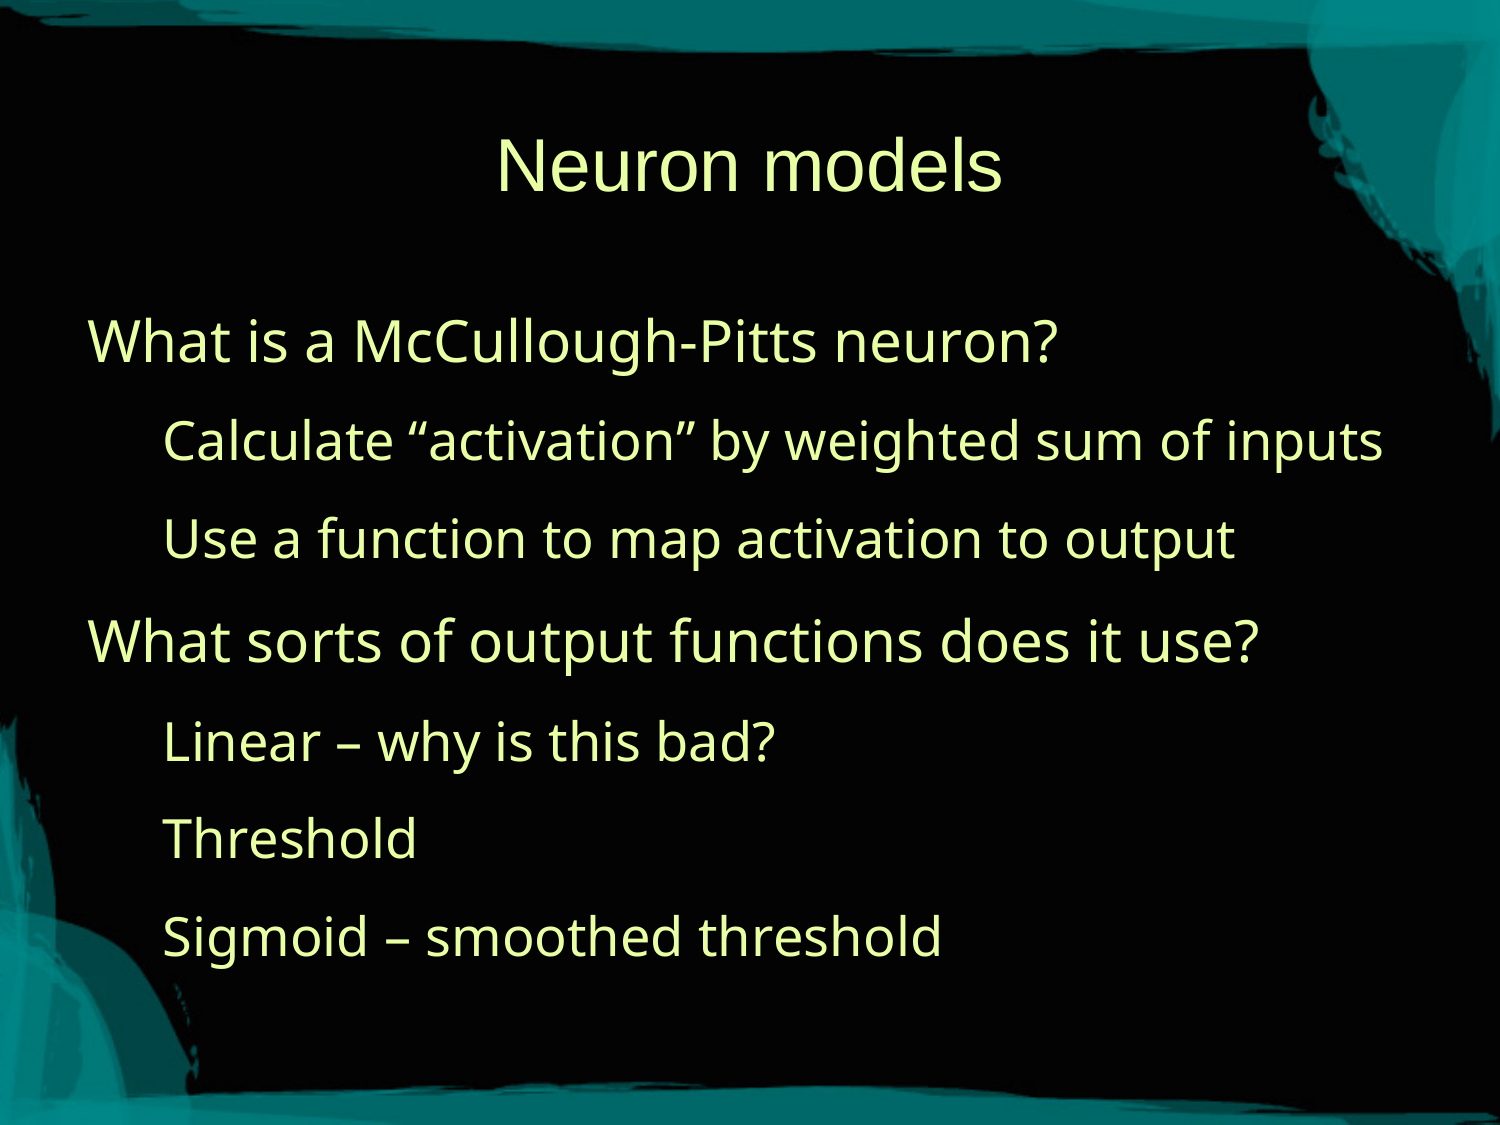

# Neuron models
What is a McCullough-Pitts neuron?
Calculate “activation” by weighted sum of inputs
Use a function to map activation to output
What sorts of output functions does it use?
Linear – why is this bad?
Threshold
Sigmoid – smoothed threshold